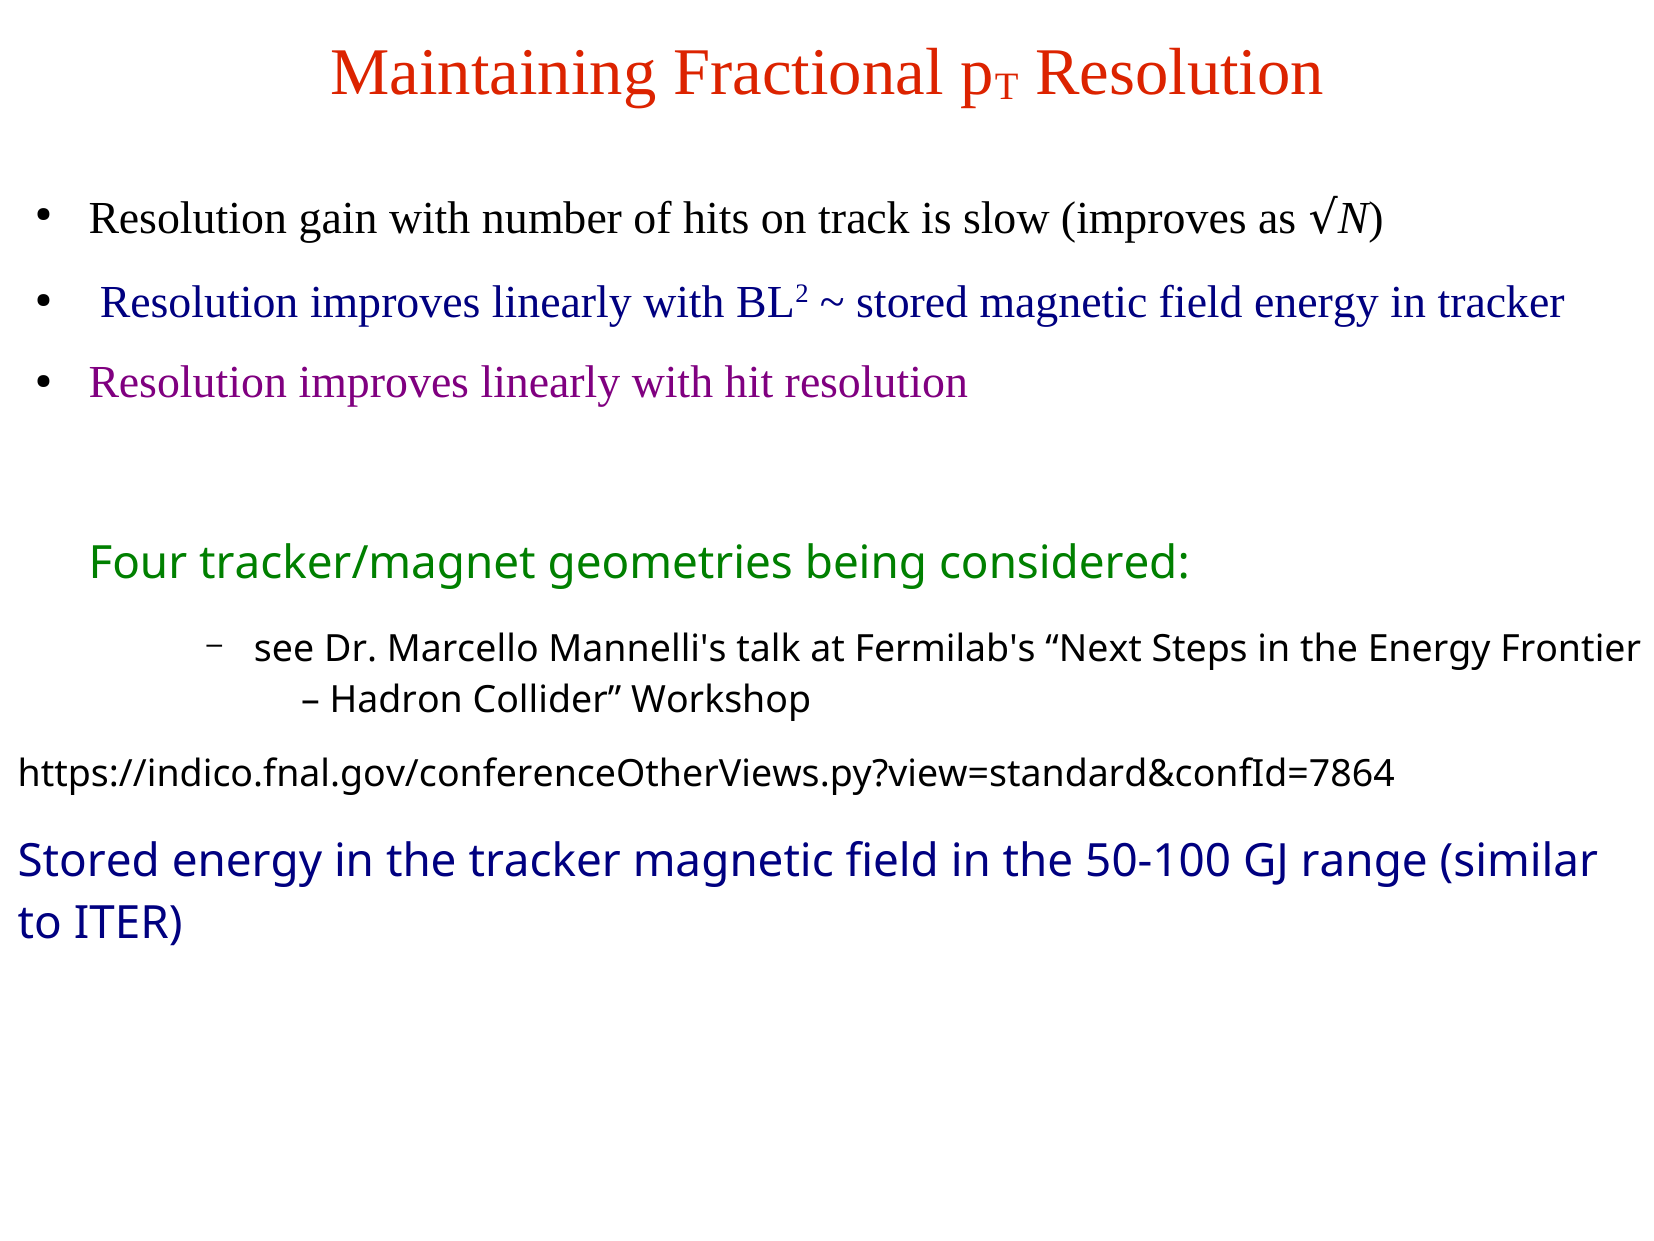

# Maintaining Fractional pT Resolution
Resolution gain with number of hits on track is slow (improves as √N)
 Resolution improves linearly with BL2 ~ stored magnetic field energy in tracker
Resolution improves linearly with hit resolution
Four tracker/magnet geometries being considered:
see Dr. Marcello Mannelli's talk at Fermilab's “Next Steps in the Energy Frontier – Hadron Collider” Workshop
https://indico.fnal.gov/conferenceOtherViews.py?view=standard&confId=7864
Stored energy in the tracker magnetic field in the 50-100 GJ range (similar to ITER)